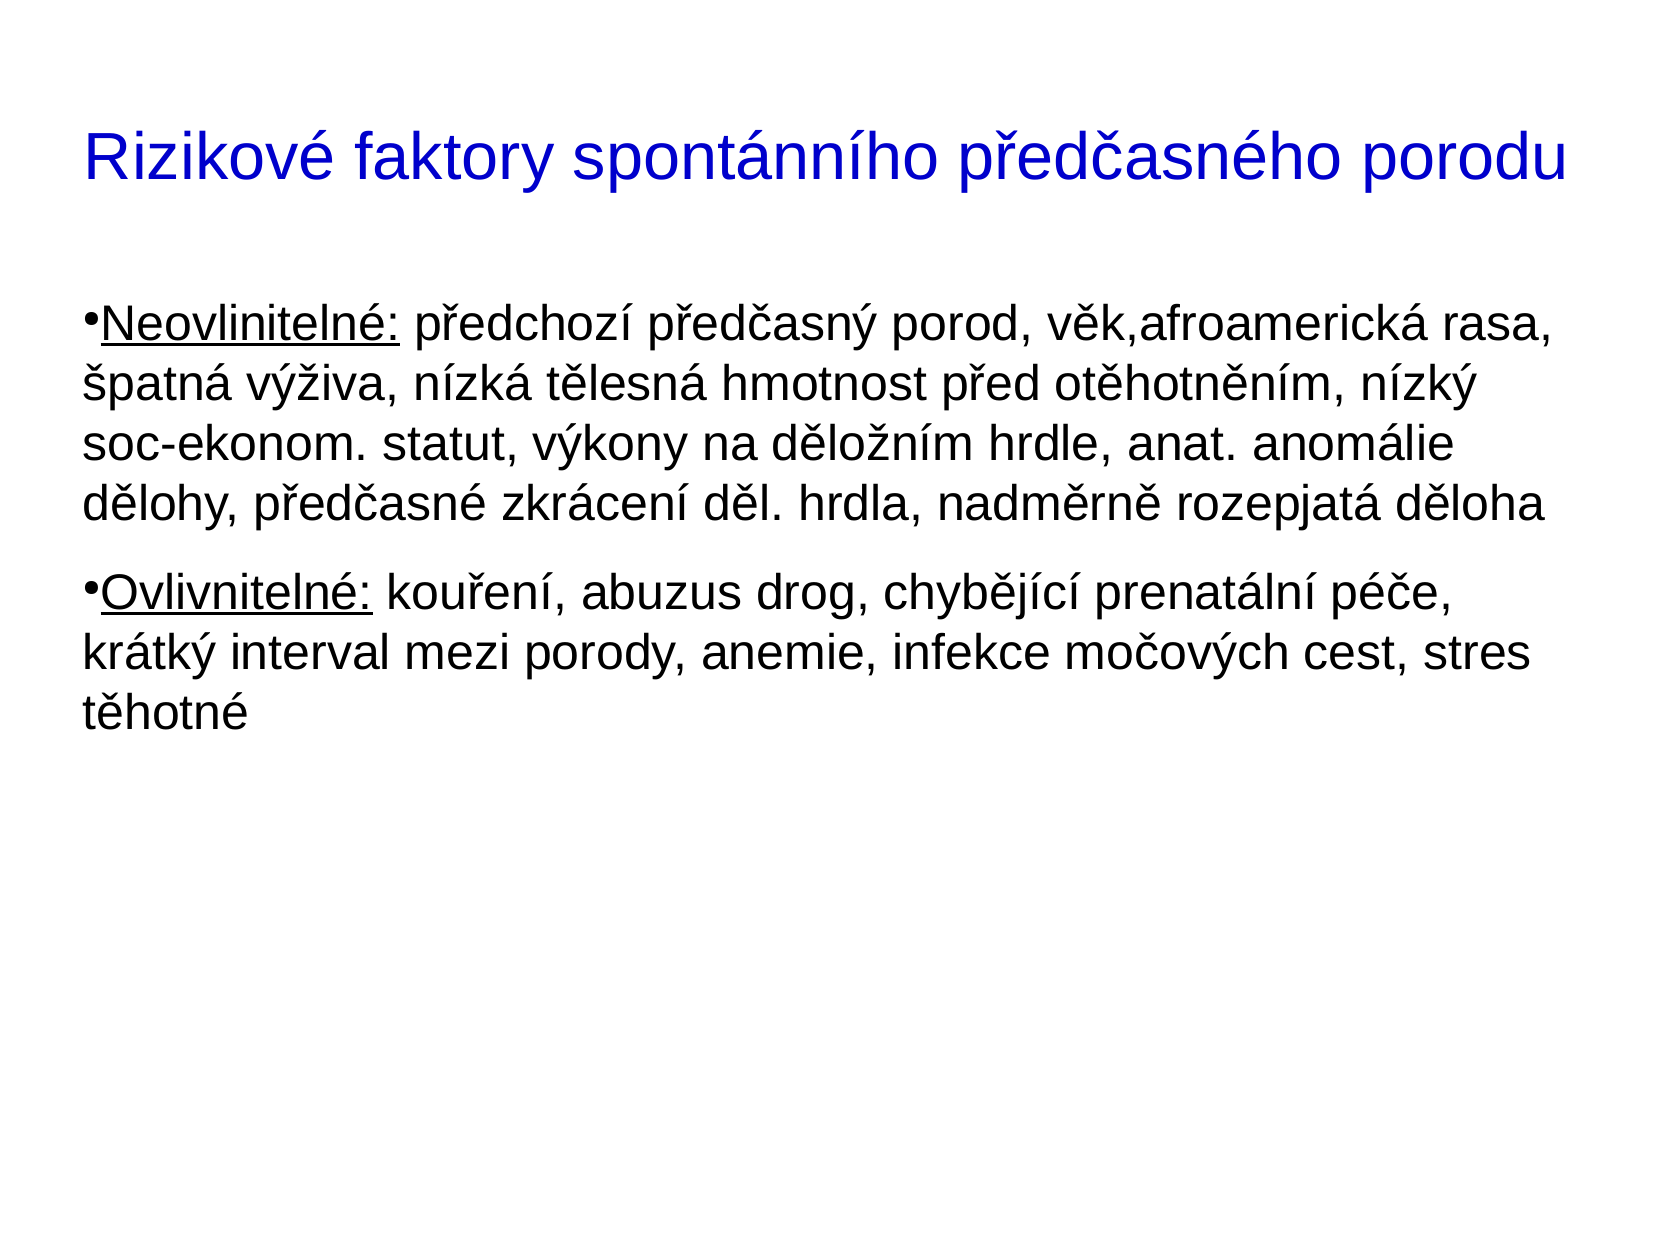

# Rizikové faktory spontánního předčasného porodu
Neovlinitelné: předchozí předčasný porod, věk,afroamerická rasa, špatná výživa, nízká tělesná hmotnost před otěhotněním, nízký soc-ekonom. statut, výkony na děložním hrdle, anat. anomálie dělohy, předčasné zkrácení děl. hrdla, nadměrně rozepjatá děloha
Ovlivnitelné: kouření, abuzus drog, chybějící prenatální péče, krátký interval mezi porody, anemie, infekce močových cest, stres těhotné